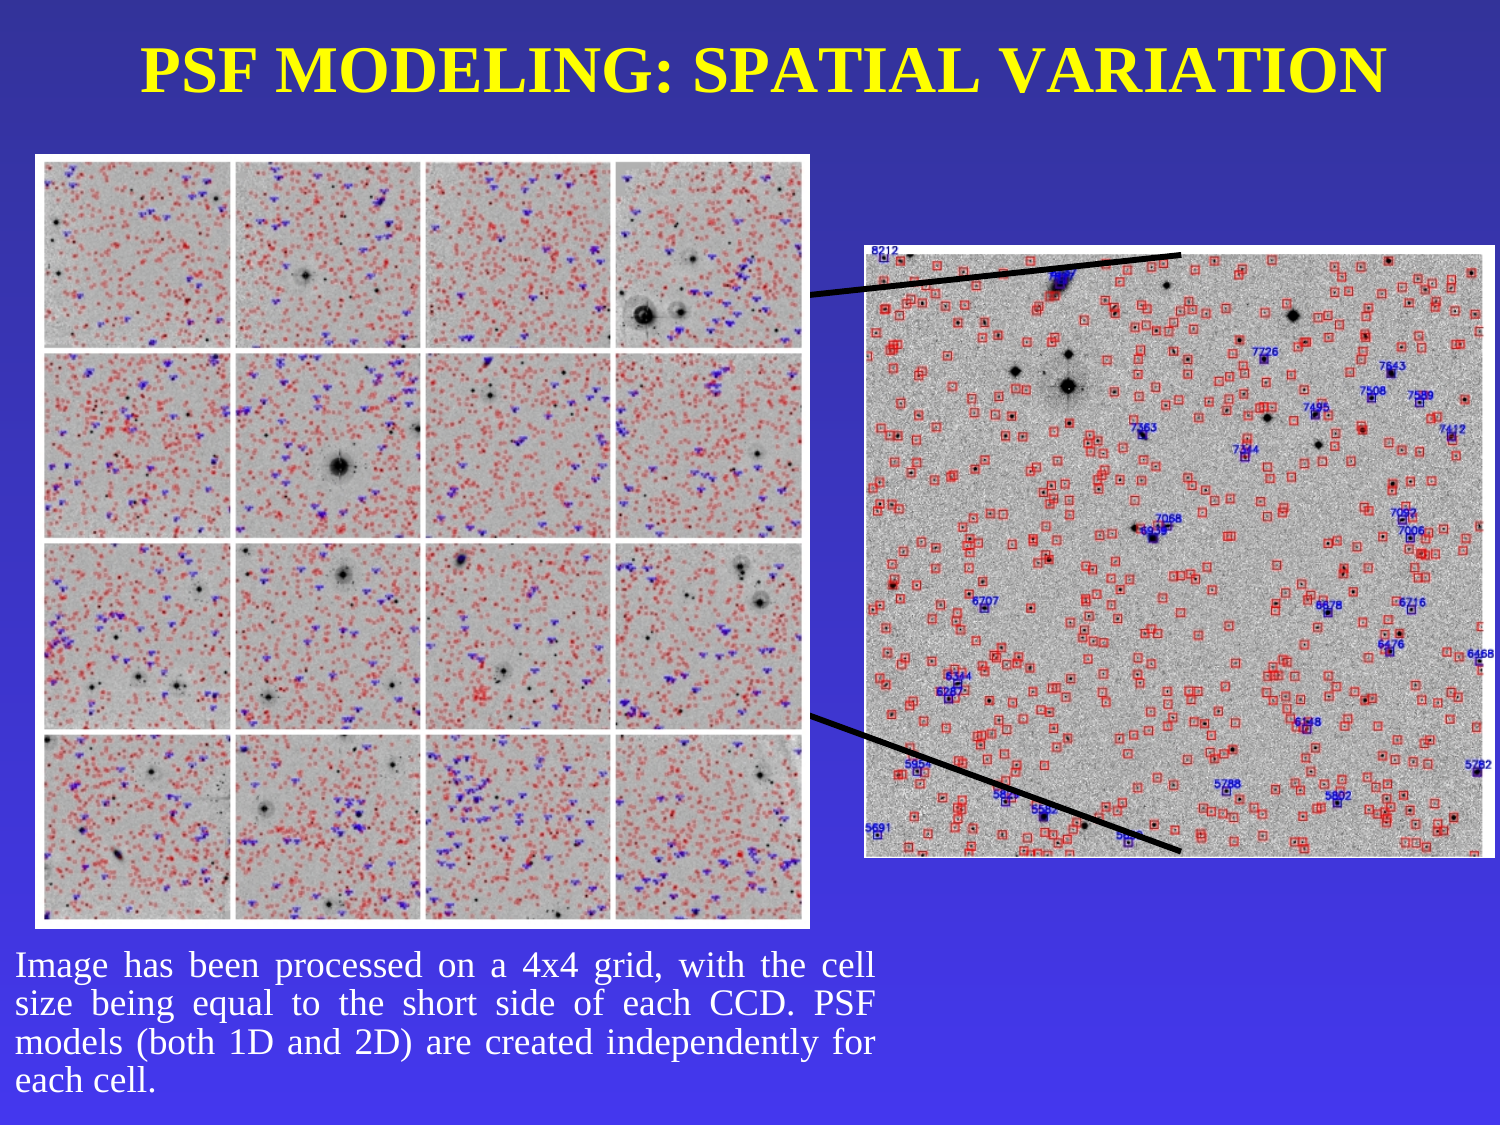

PSF MODELING: SPATIAL VARIATION
Image has been processed on a 4x4 grid, with the cell size being equal to the short side of each CCD. PSF models (both 1D and 2D) are created independently for each cell.